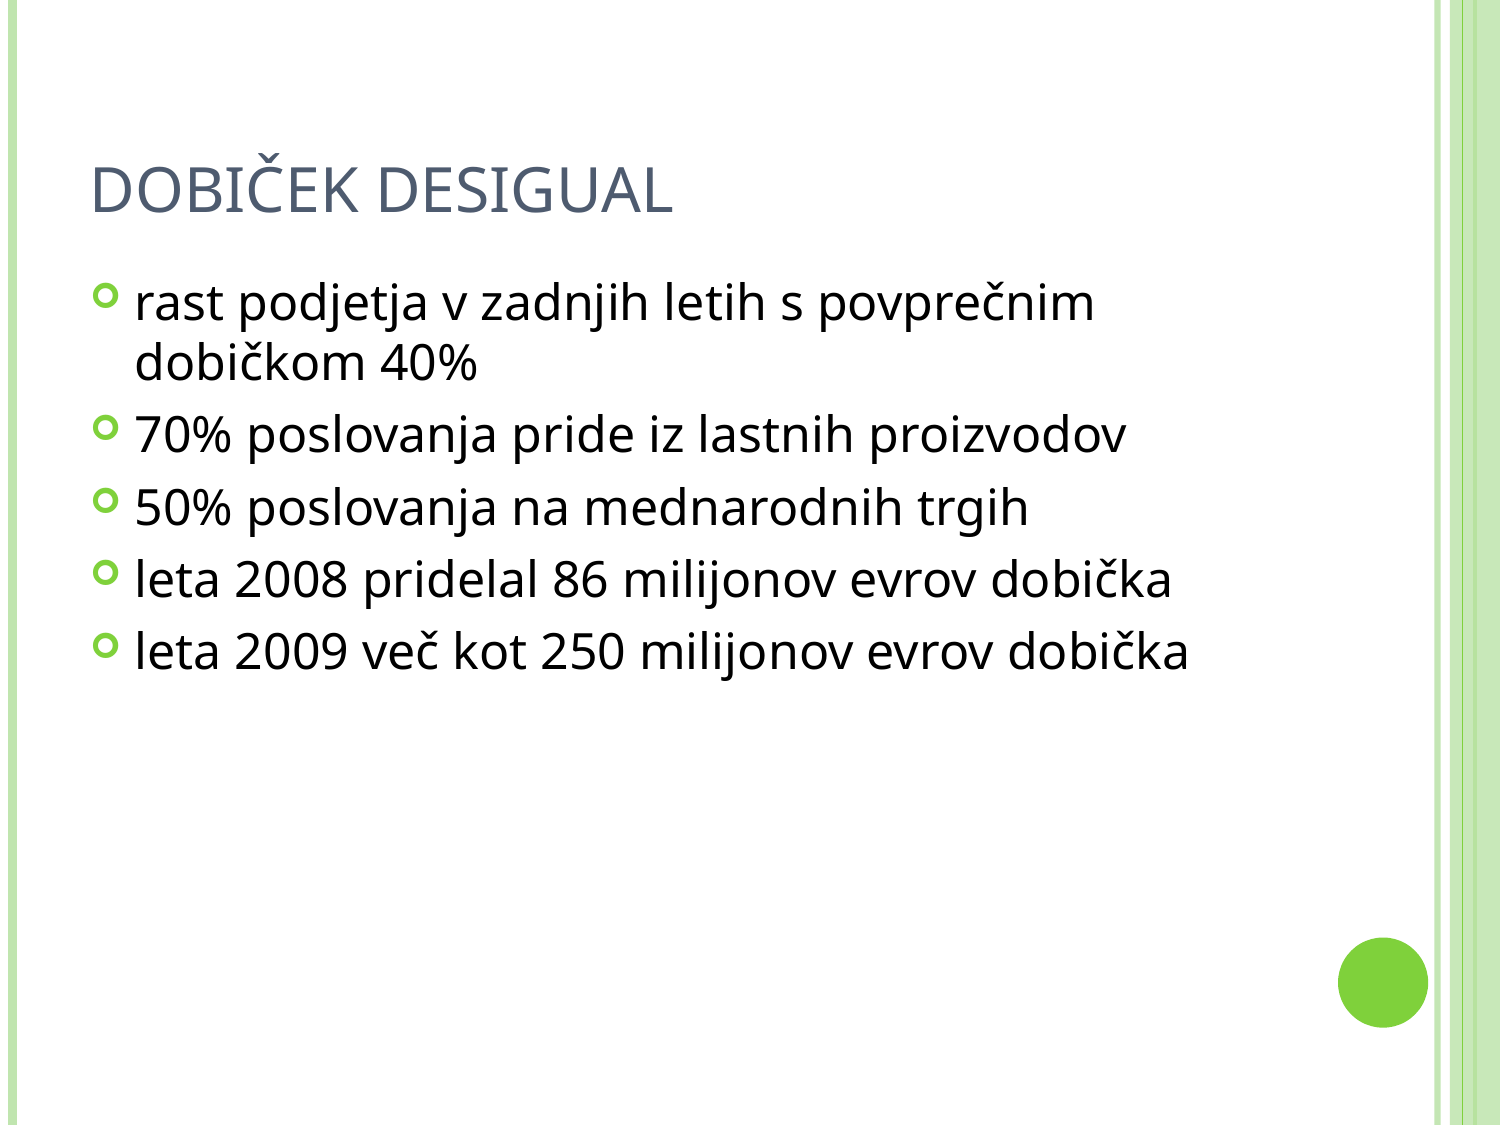

# DOBIČEK DESIGUAL
rast podjetja v zadnjih letih s povprečnim dobičkom 40%
70% poslovanja pride iz lastnih proizvodov
50% poslovanja na mednarodnih trgih
leta 2008 pridelal 86 milijonov evrov dobička
leta 2009 več kot 250 milijonov evrov dobička